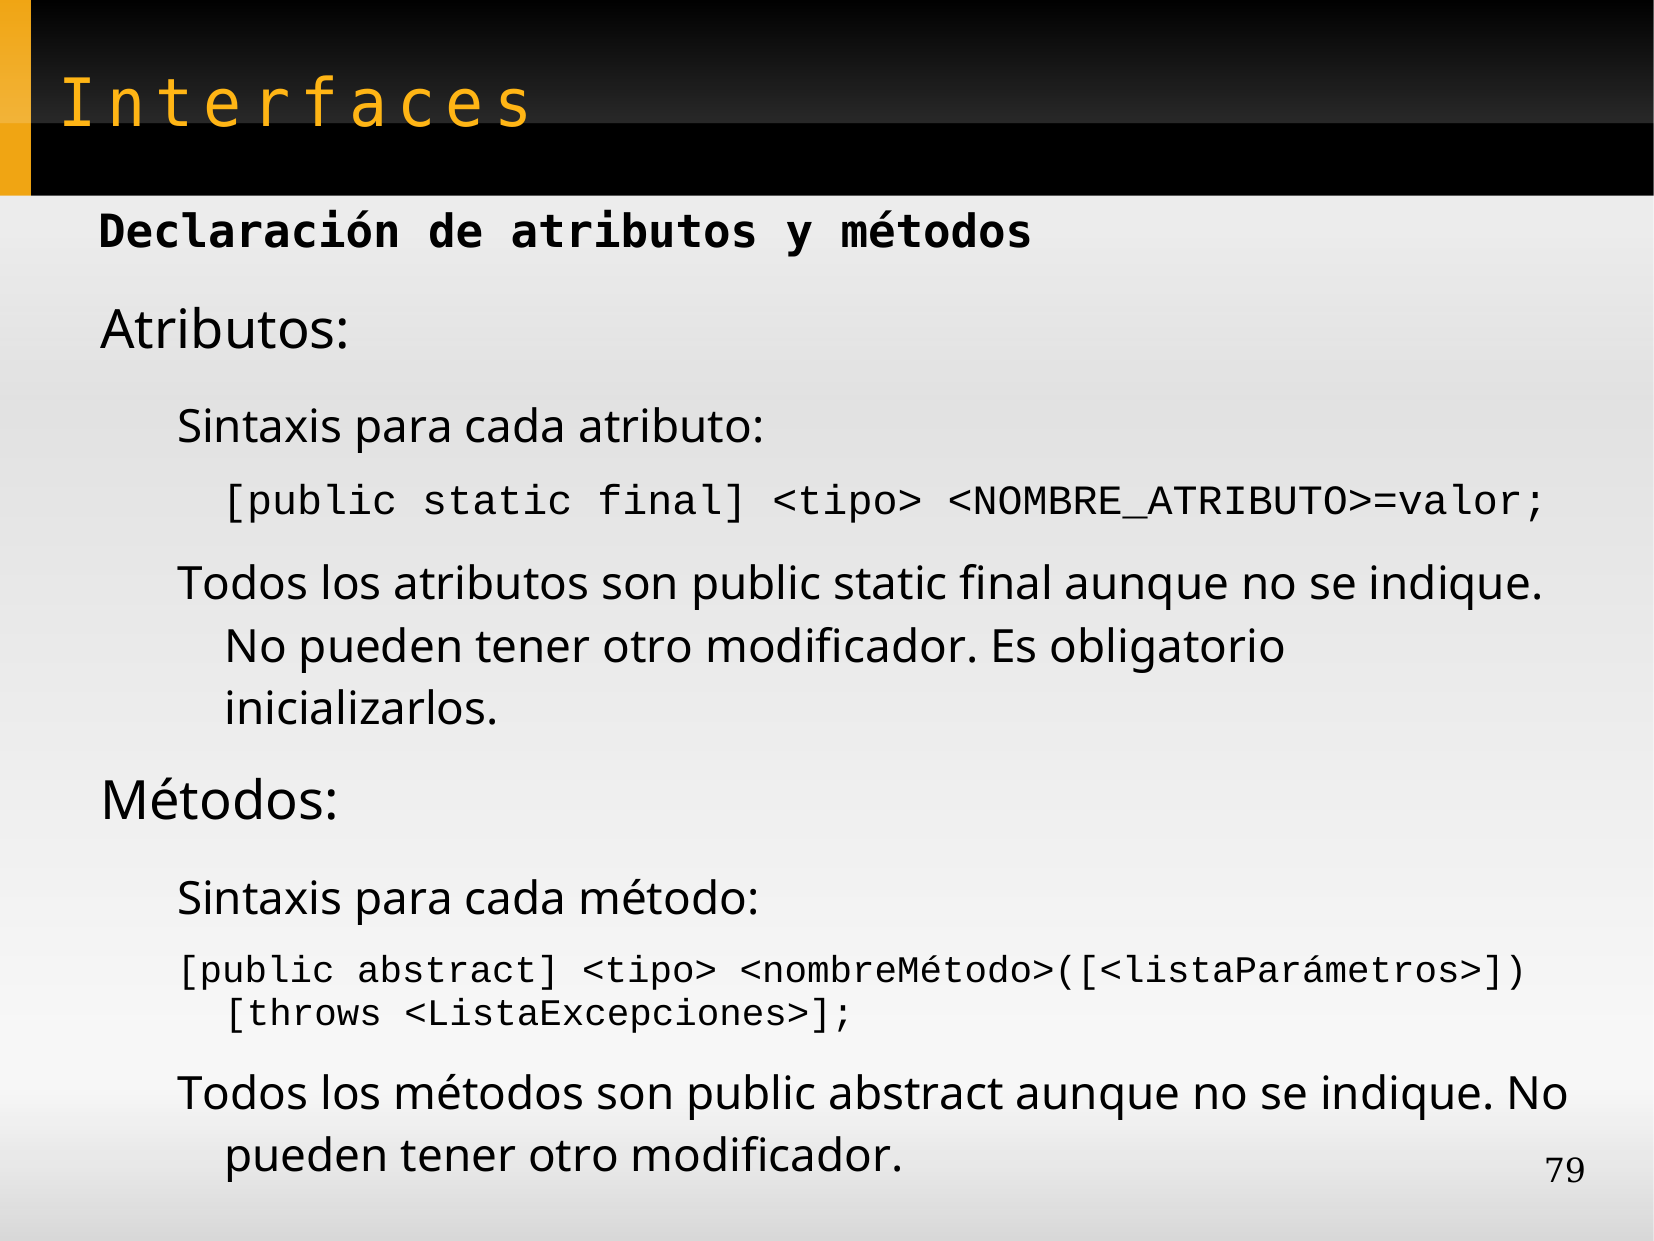

# Interfaces
Declaración de atributos y métodos
Atributos:
Sintaxis para cada atributo:
 [public static final] <tipo> <NOMBRE_ATRIBUTO>=valor;
Todos los atributos son public static final aunque no se indique. No pueden tener otro modificador. Es obligatorio inicializarlos.
Métodos:
Sintaxis para cada método:
[public abstract] <tipo> <nombreMétodo>([<listaParámetros>])
[throws <ListaExcepciones>];
Todos los métodos son public abstract aunque no se indique. No pueden tener otro modificador.
79